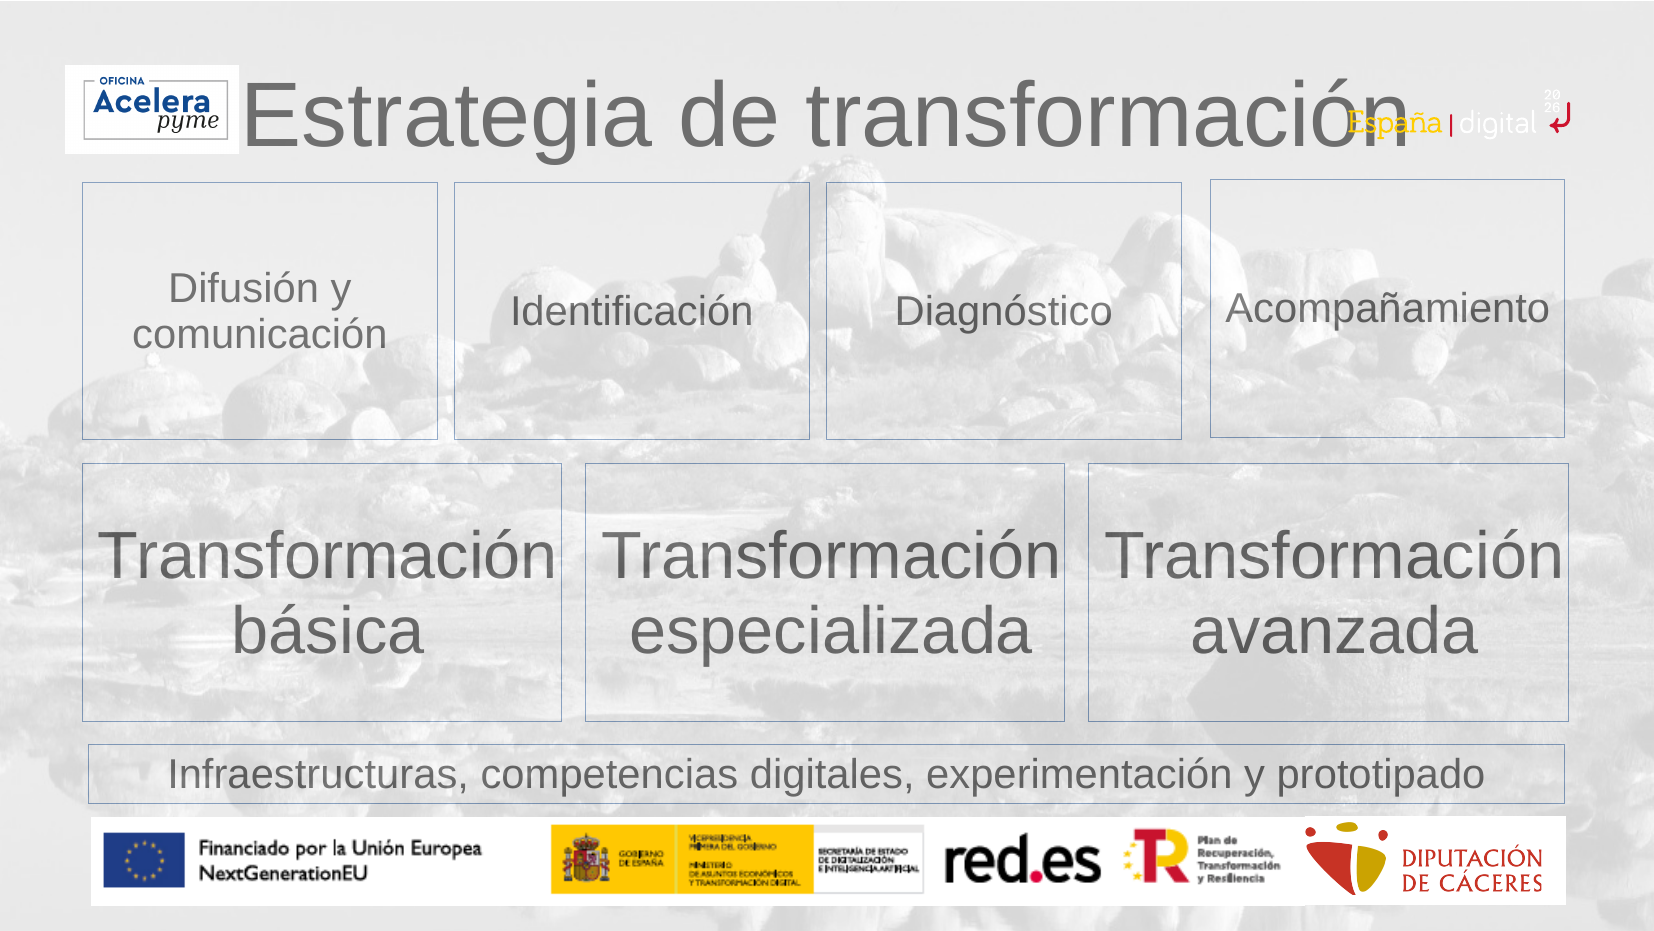

# Estrategia de transformación
Acompañamiento
Difusión y comunicación
Identificación
Diagnóstico
Transformación básica
Transformación especializada
Transformación avanzada
Infraestructuras, competencias digitales, experimentación y prototipado